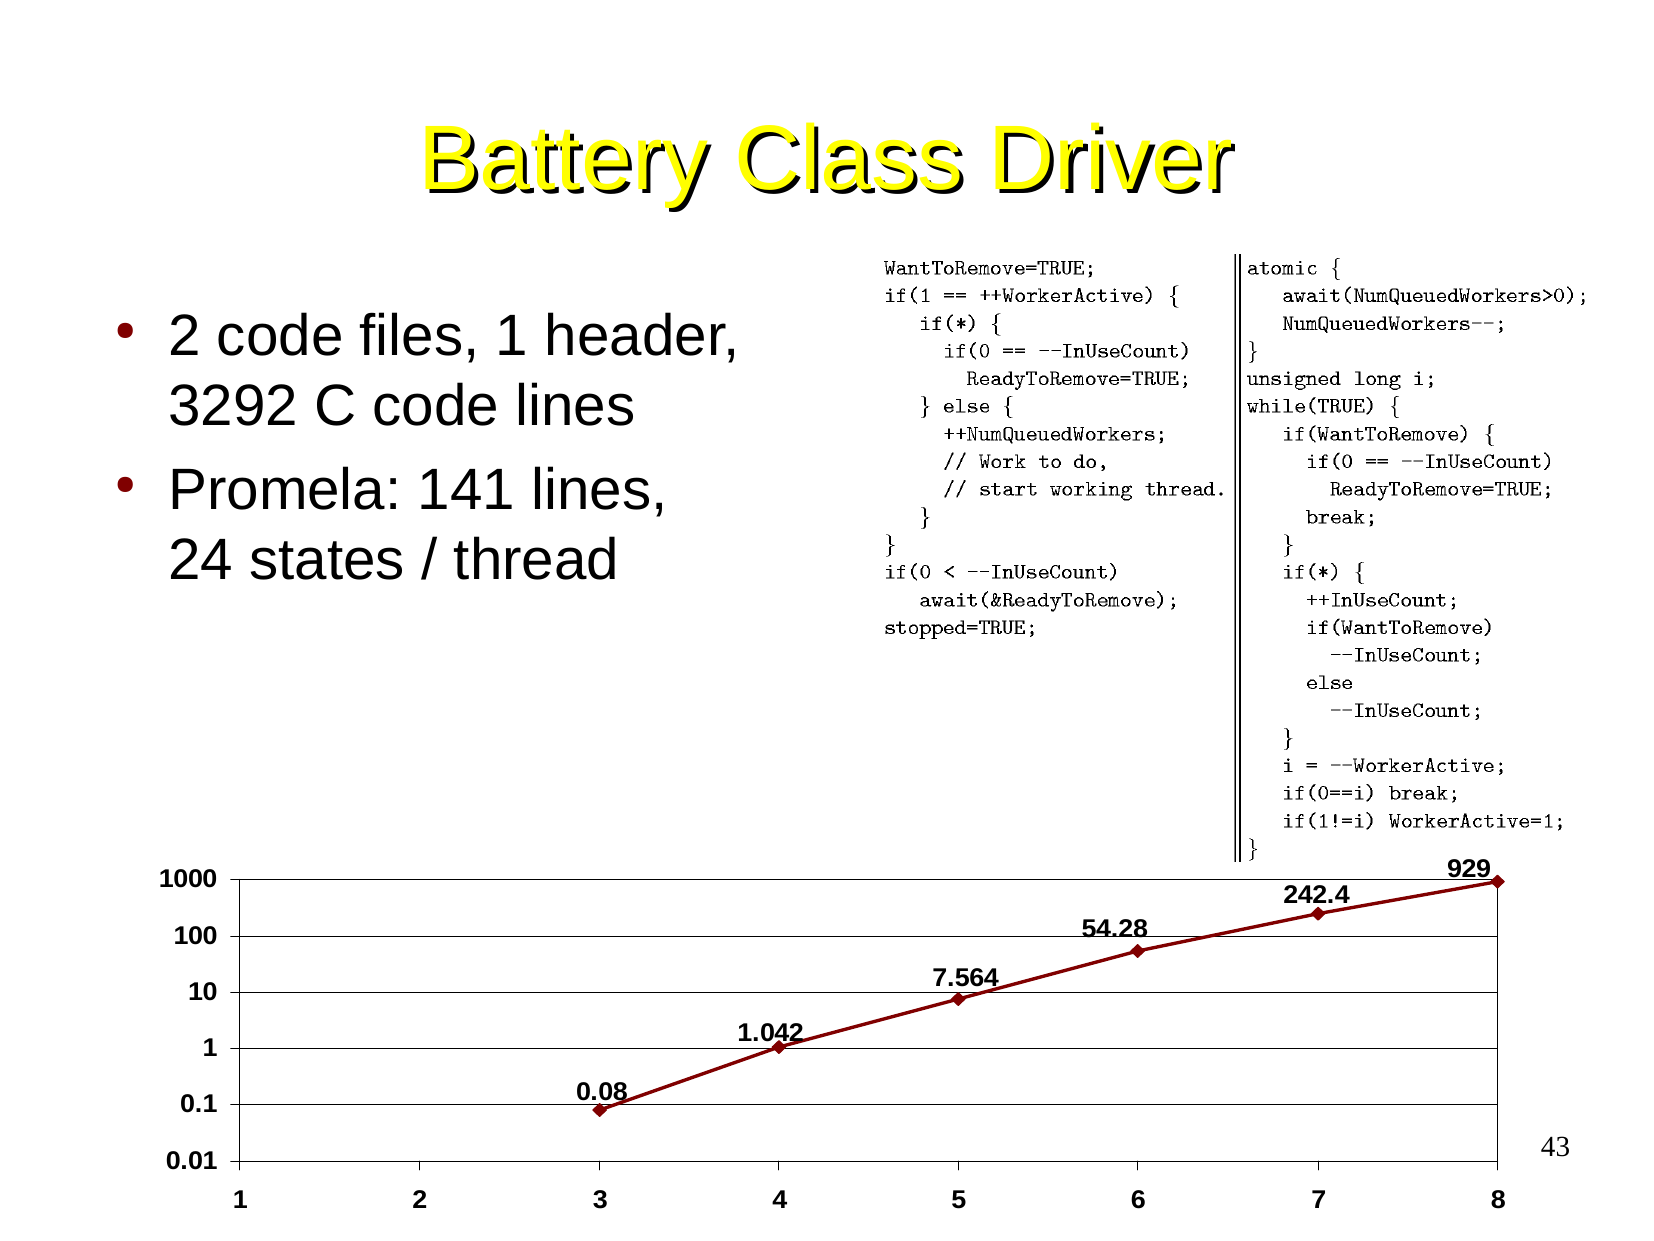

# Battery Class Driver
2 code files, 1 header, 3292 C code lines
Promela: 141 lines,
24 states / thread
43